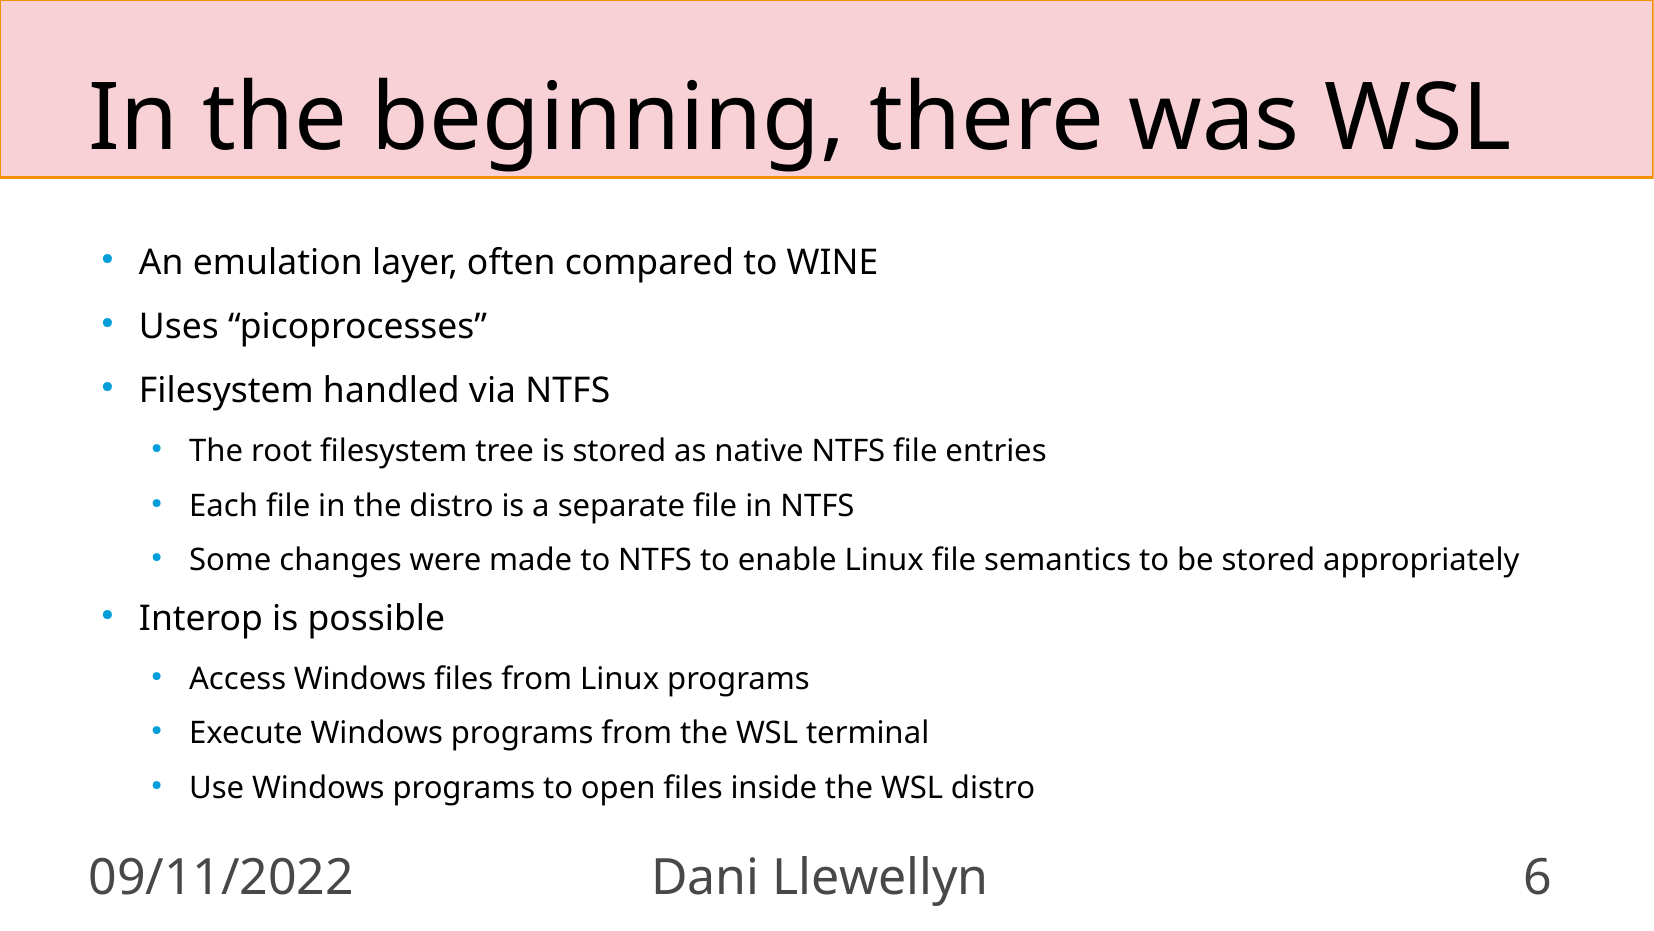

# In the beginning, there was WSL
An emulation layer, often compared to WINE
Uses “picoprocesses”
Filesystem handled via NTFS
The root filesystem tree is stored as native NTFS file entries
Each file in the distro is a separate file in NTFS
Some changes were made to NTFS to enable Linux file semantics to be stored appropriately
Interop is possible
Access Windows files from Linux programs
Execute Windows programs from the WSL terminal
Use Windows programs to open files inside the WSL distro
09/11/2022
Dani Llewellyn
6